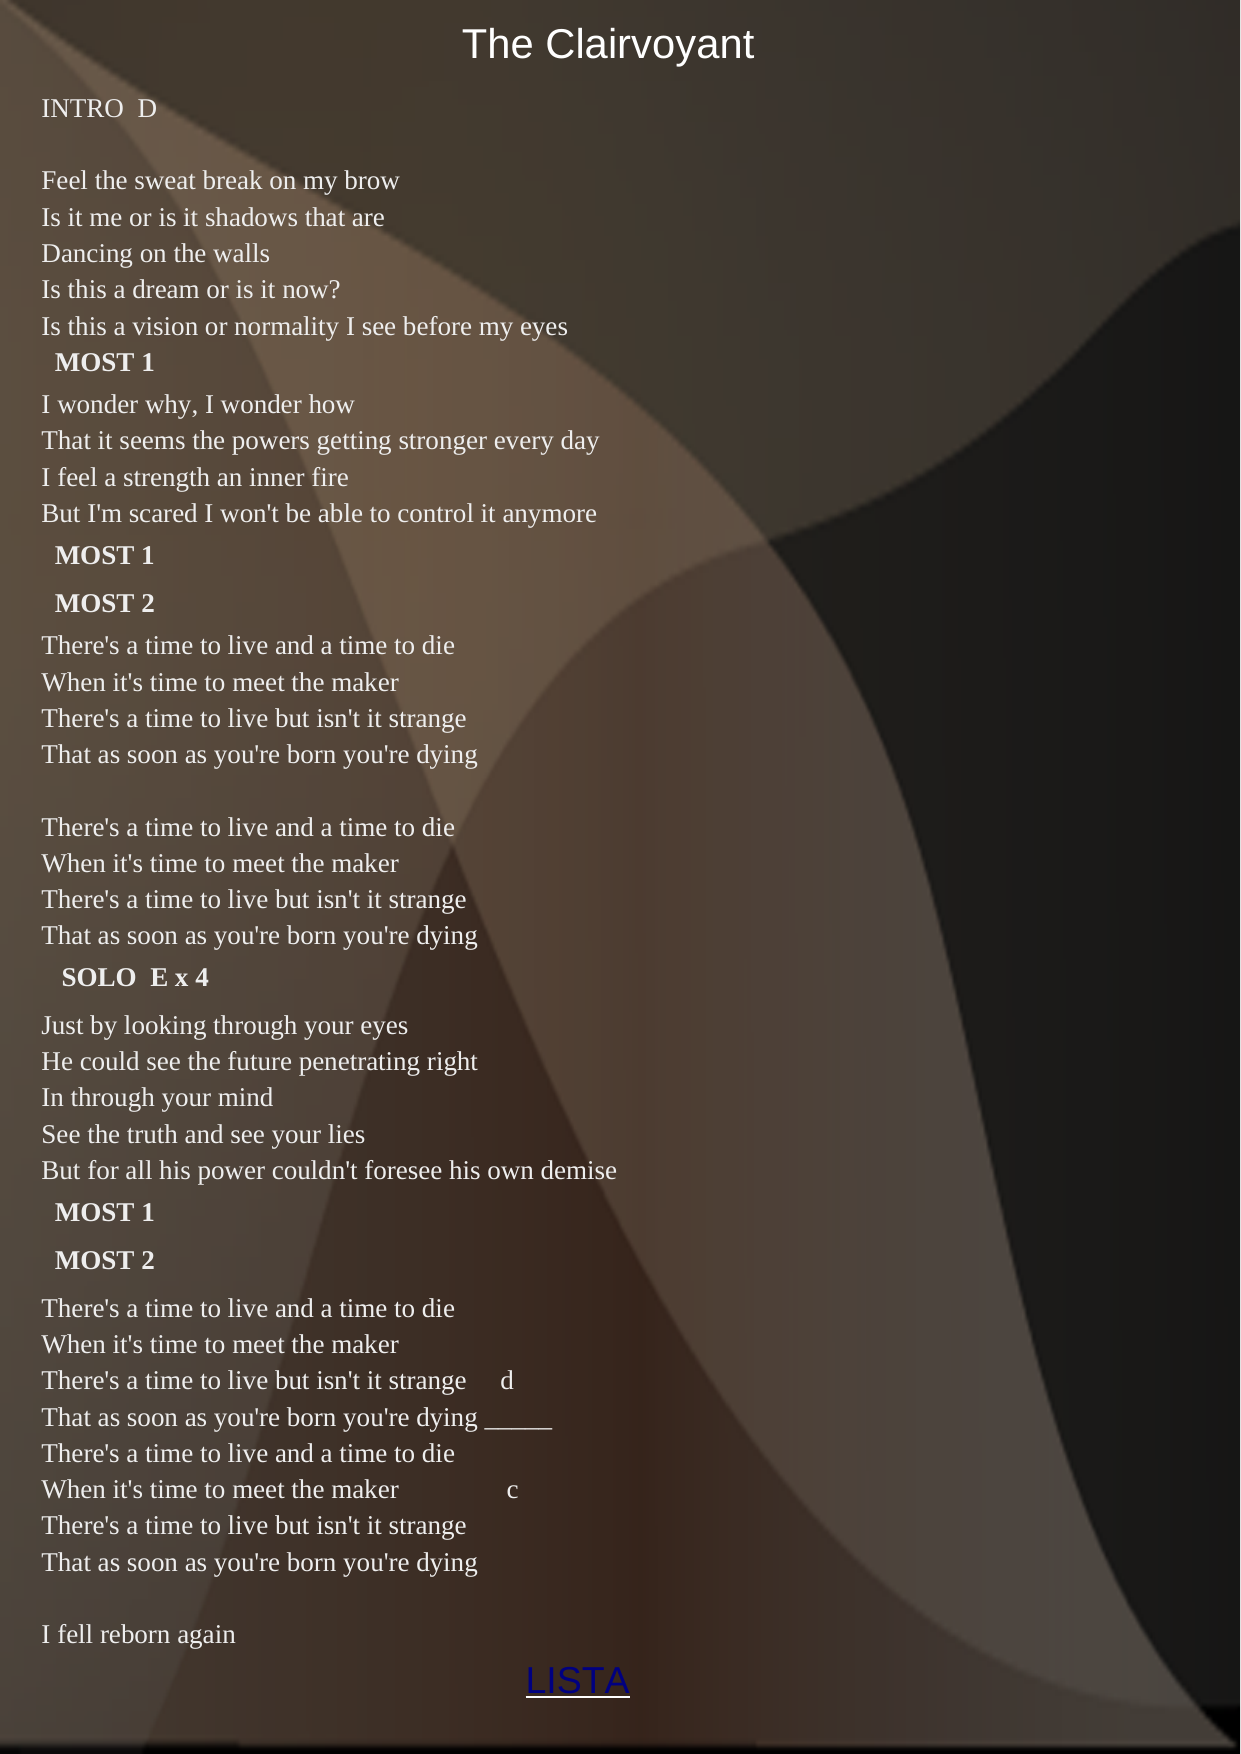

INTRO D
Feel the sweat break on my brow
Is it me or is it shadows that are
Dancing on the walls
Is this a dream or is it now?
Is this a vision or normality I see before my eyes
 MOST 1
I wonder why, I wonder how
That it seems the powers getting stronger every day
I feel a strength an inner fire
But I'm scared I won't be able to control it anymore
 MOST 1
 MOST 2
There's a time to live and a time to die
When it's time to meet the maker
There's a time to live but isn't it strange
That as soon as you're born you're dying
There's a time to live and a time to die
When it's time to meet the maker
There's a time to live but isn't it strange
That as soon as you're born you're dying
 SOLO E x 4
Just by looking through your eyes
He could see the future penetrating right
In through your mind
See the truth and see your lies
But for all his power couldn't foresee his own demise
 MOST 1
 MOST 2
There's a time to live and a time to die
When it's time to meet the maker
There's a time to live but isn't it strange d
That as soon as you're born you're dying _____
There's a time to live and a time to die
When it's time to meet the maker c
There's a time to live but isn't it strange
That as soon as you're born you're dying
I fell reborn again
# The Clairvoyant
LISTA